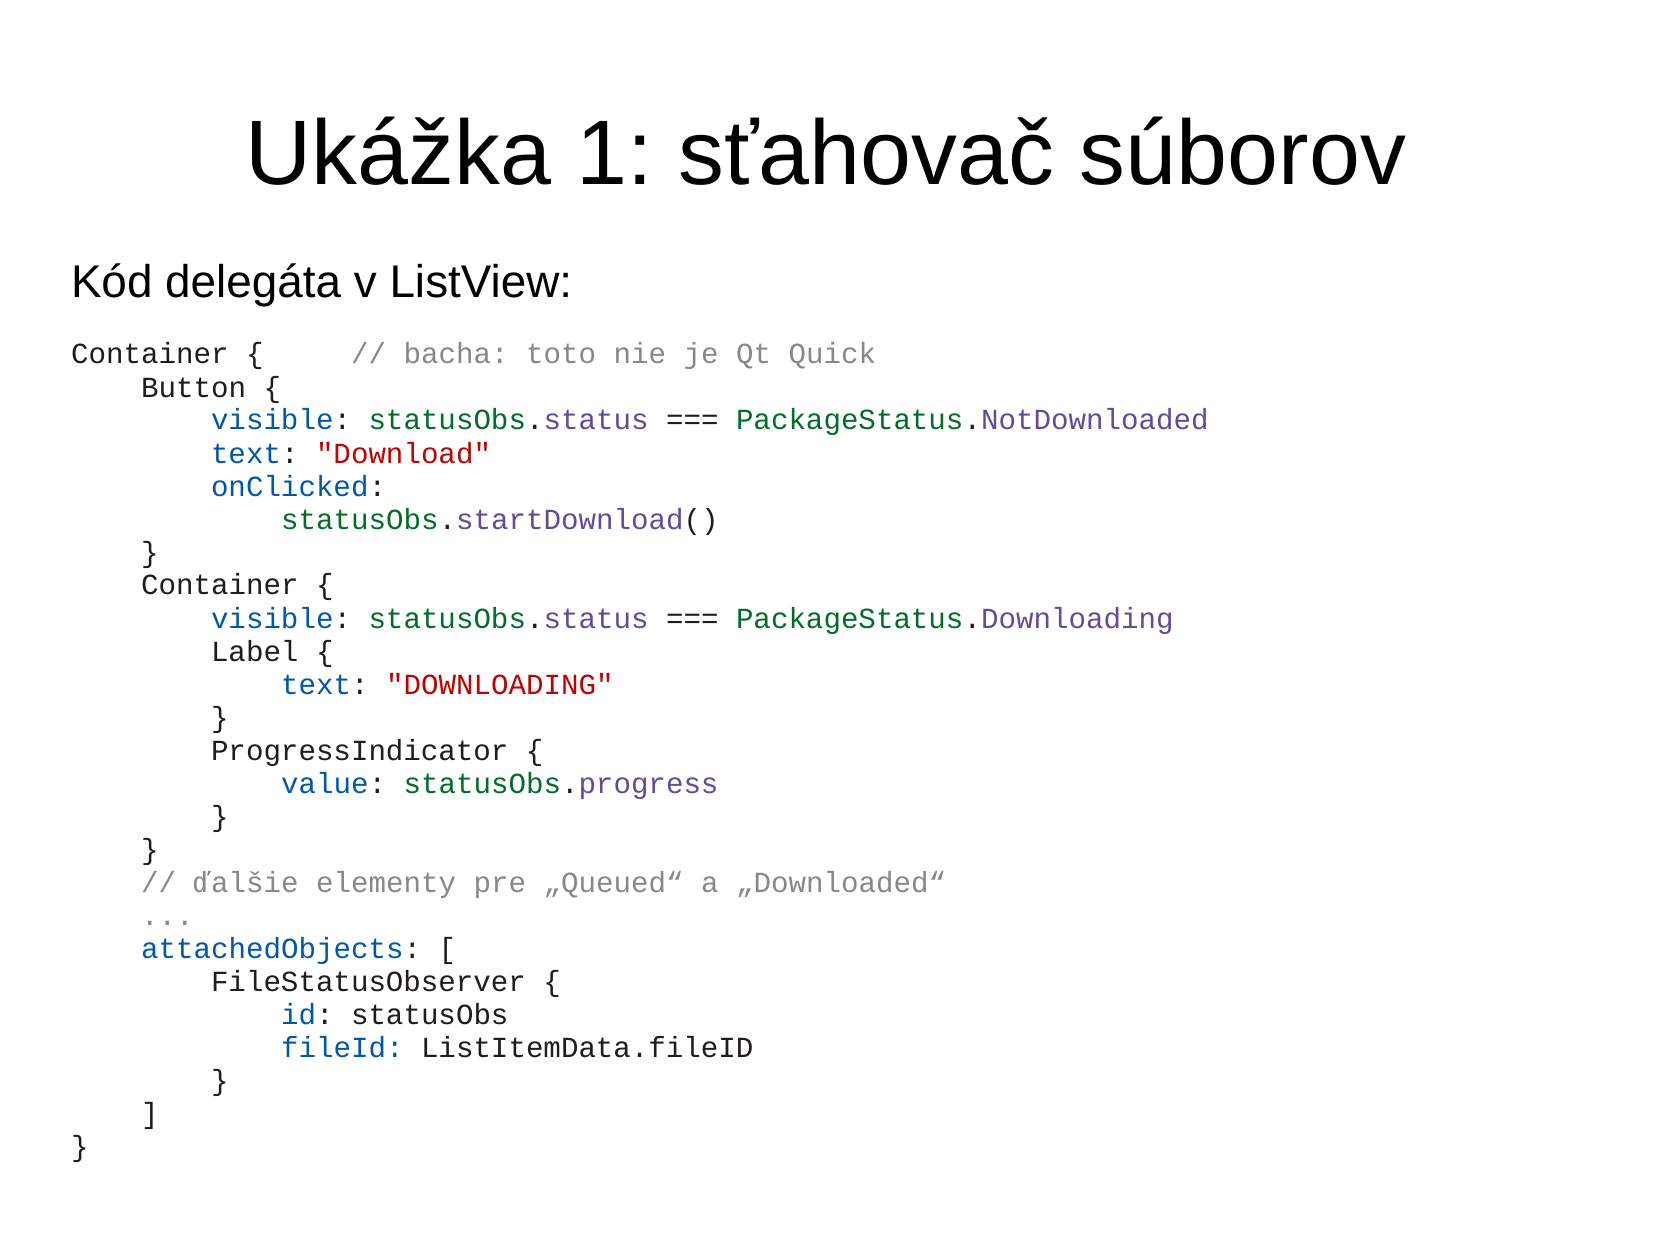

# Ukážka 1: sťahovač súborov
Kód delegáta v ListView:
Container { // bacha: toto nie je Qt Quick
 Button {
 visible: statusObs.status === PackageStatus.NotDownloaded
 text: "Download"
 onClicked:
 statusObs.startDownload()
 }
 Container {
 visible: statusObs.status === PackageStatus.Downloading
 Label {
 text: "DOWNLOADING"
 }
 ProgressIndicator {
 value: statusObs.progress
 }
 }
 // ďalšie elementy pre „Queued“ a „Downloaded“
 ...
 attachedObjects: [
 FileStatusObserver {
 id: statusObs
 fileId: ListItemData.fileID
 }
 ]
}